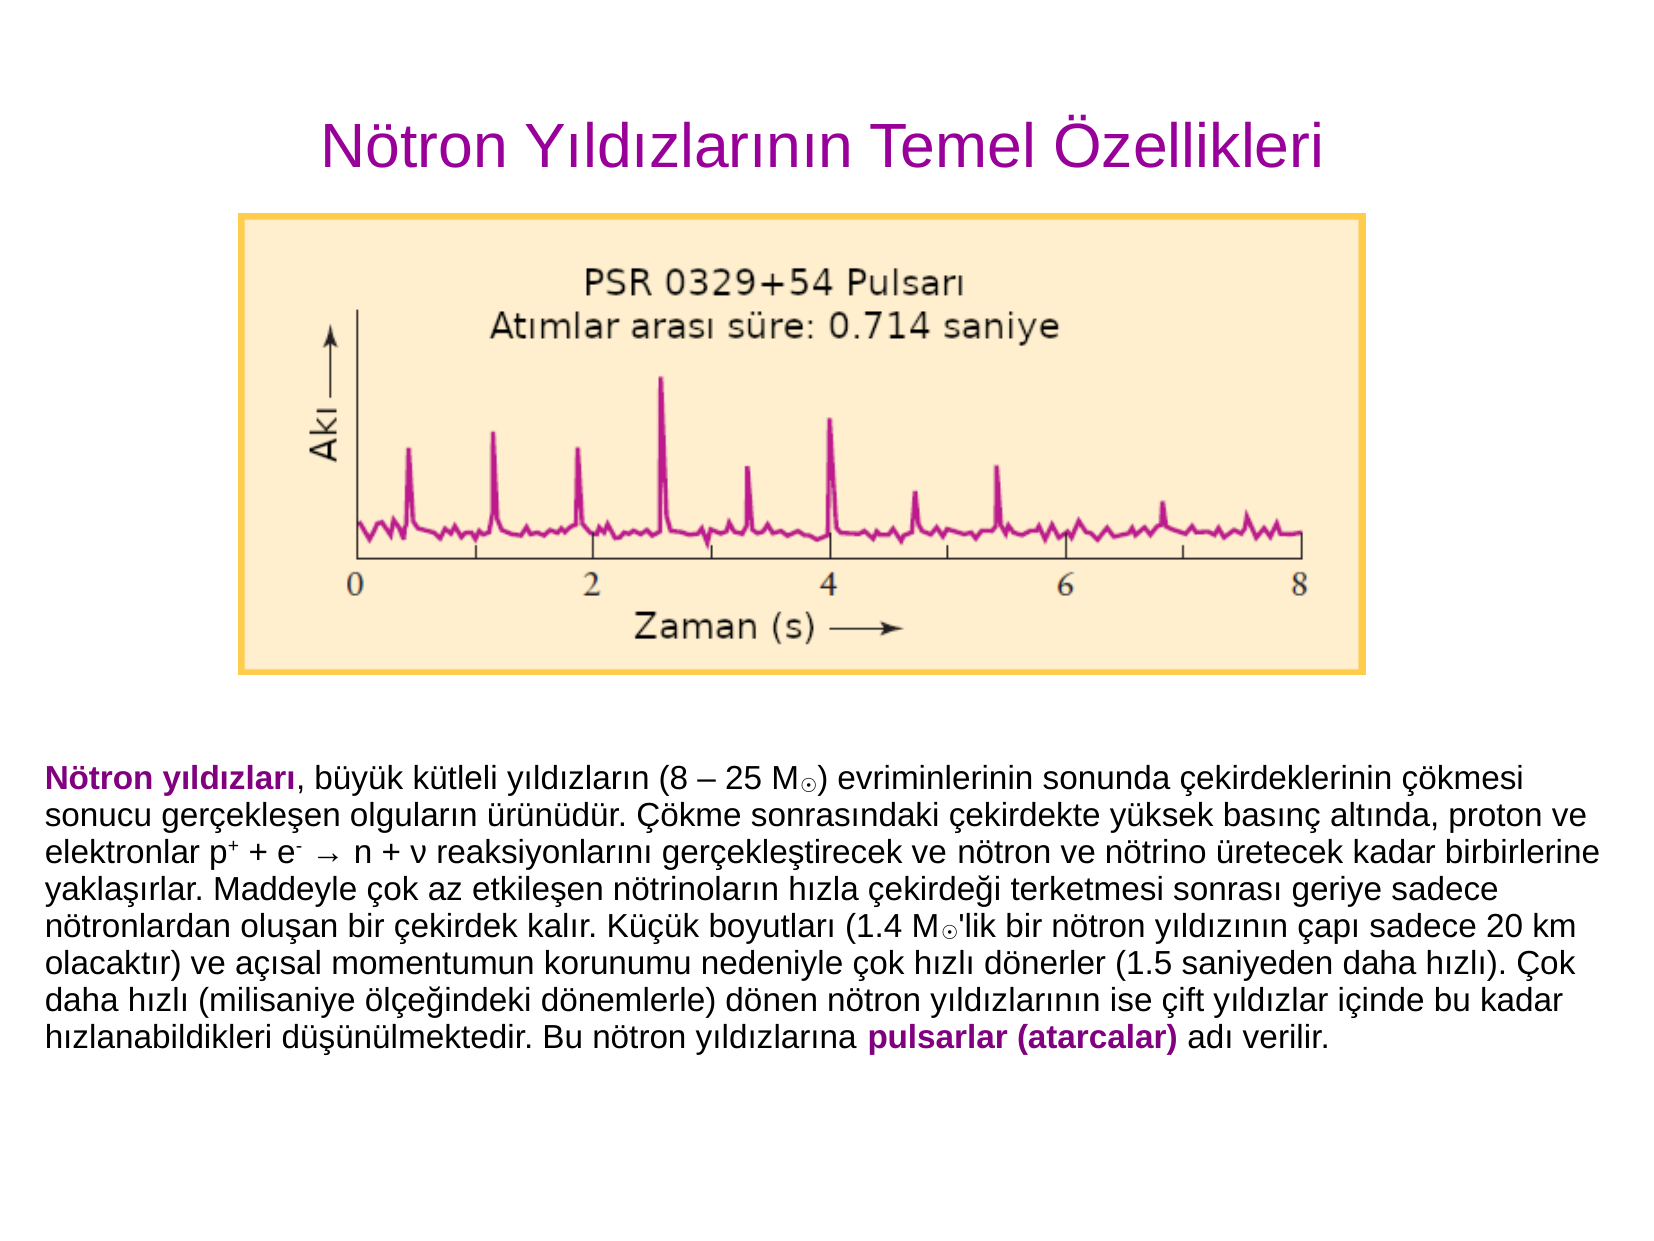

Nötron Yıldızlarının Temel Özellikleri
Nötron yıldızları, büyük kütleli yıldızların (8 – 25 M☉) evriminlerinin sonunda çekirdeklerinin çökmesi sonucu gerçekleşen olguların ürünüdür. Çökme sonrasındaki çekirdekte yüksek basınç altında, proton ve elektronlar p+ + e- → n + ν reaksiyonlarını gerçekleştirecek ve nötron ve nötrino üretecek kadar birbirlerine yaklaşırlar. Maddeyle çok az etkileşen nötrinoların hızla çekirdeği terketmesi sonrası geriye sadece nötronlardan oluşan bir çekirdek kalır. Küçük boyutları (1.4 M☉'lik bir nötron yıldızının çapı sadece 20 km olacaktır) ve açısal momentumun korunumu nedeniyle çok hızlı dönerler (1.5 saniyeden daha hızlı). Çok daha hızlı (milisaniye ölçeğindeki dönemlerle) dönen nötron yıldızlarının ise çift yıldızlar içinde bu kadar hızlanabildikleri düşünülmektedir. Bu nötron yıldızlarına pulsarlar (atarcalar) adı verilir.